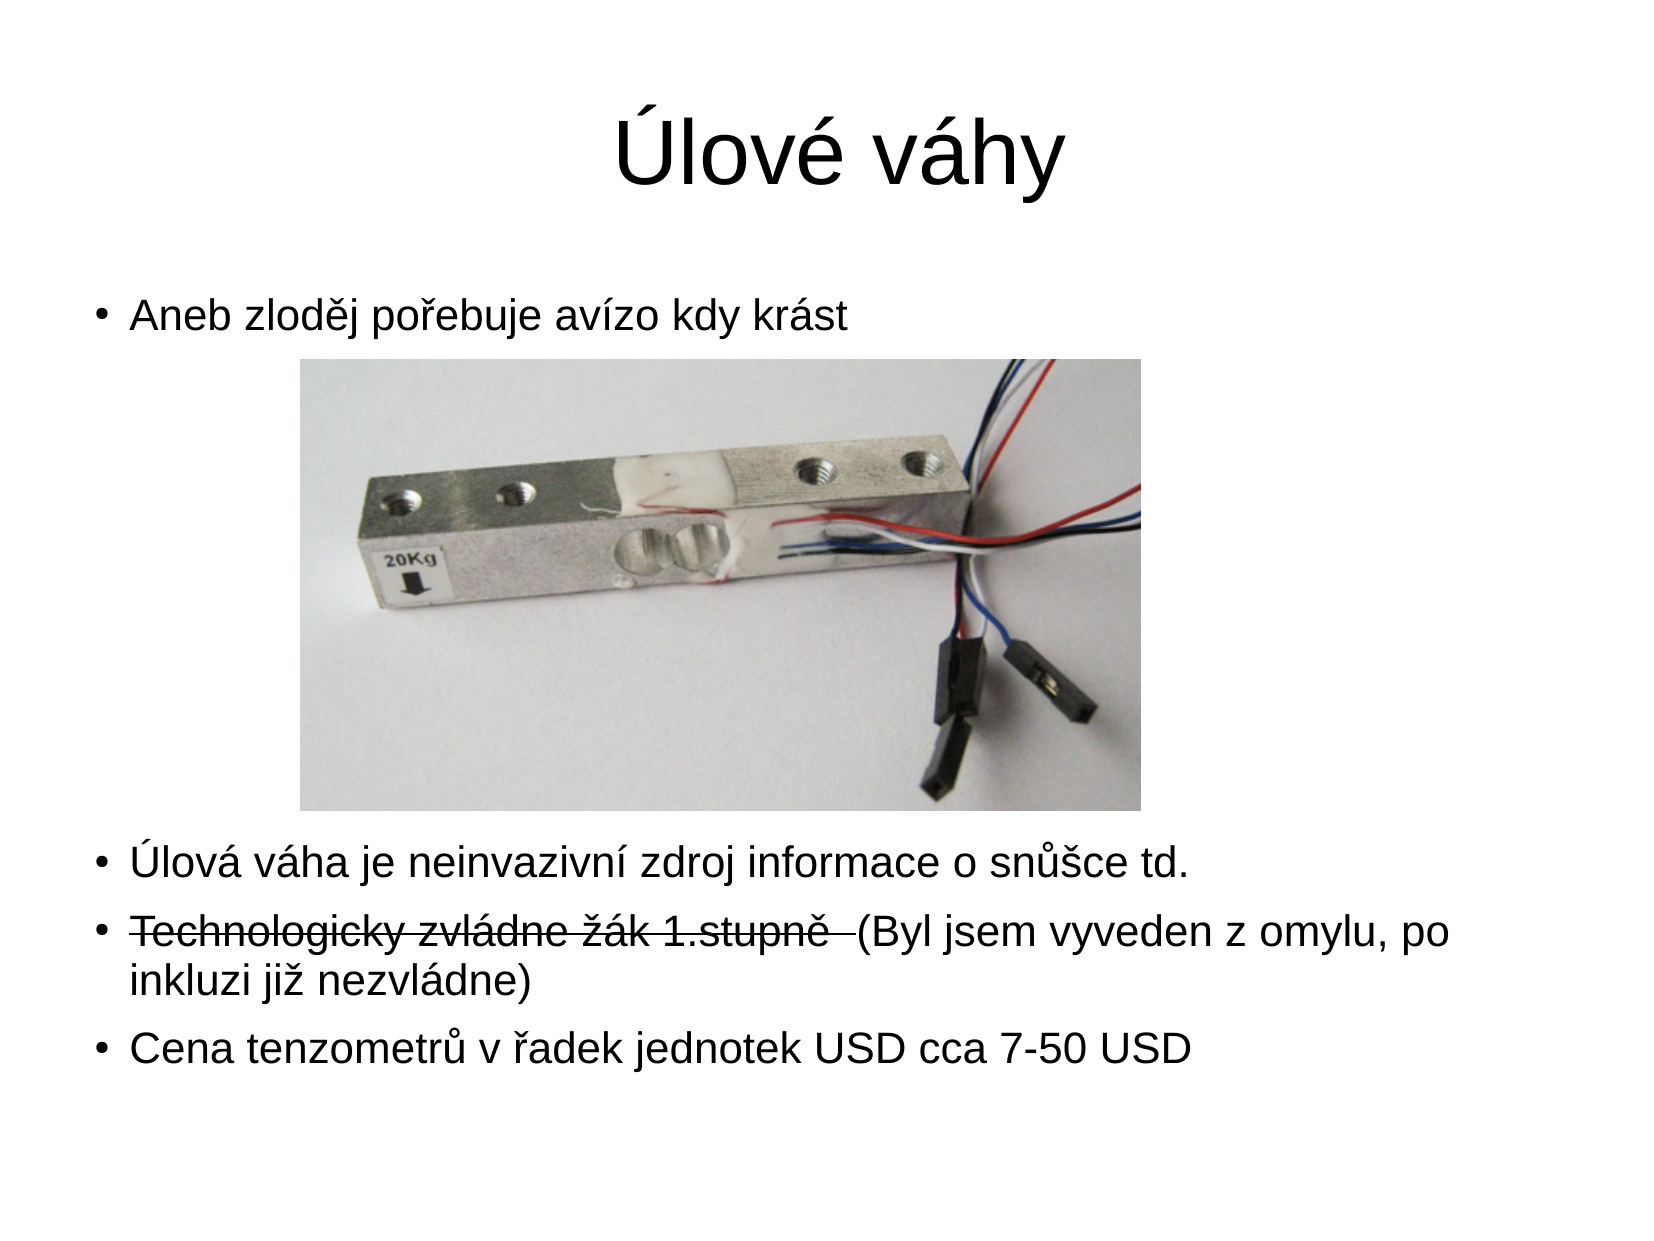

# Úlové váhy
Aneb zloděj pořebuje avízo kdy krást
Úlová váha je neinvazivní zdroj informace o snůšce td.
Technologicky zvládne žák 1.stupně (Byl jsem vyveden z omylu, po inkluzi již nezvládne)
Cena tenzometrů v řadek jednotek USD cca 7-50 USD